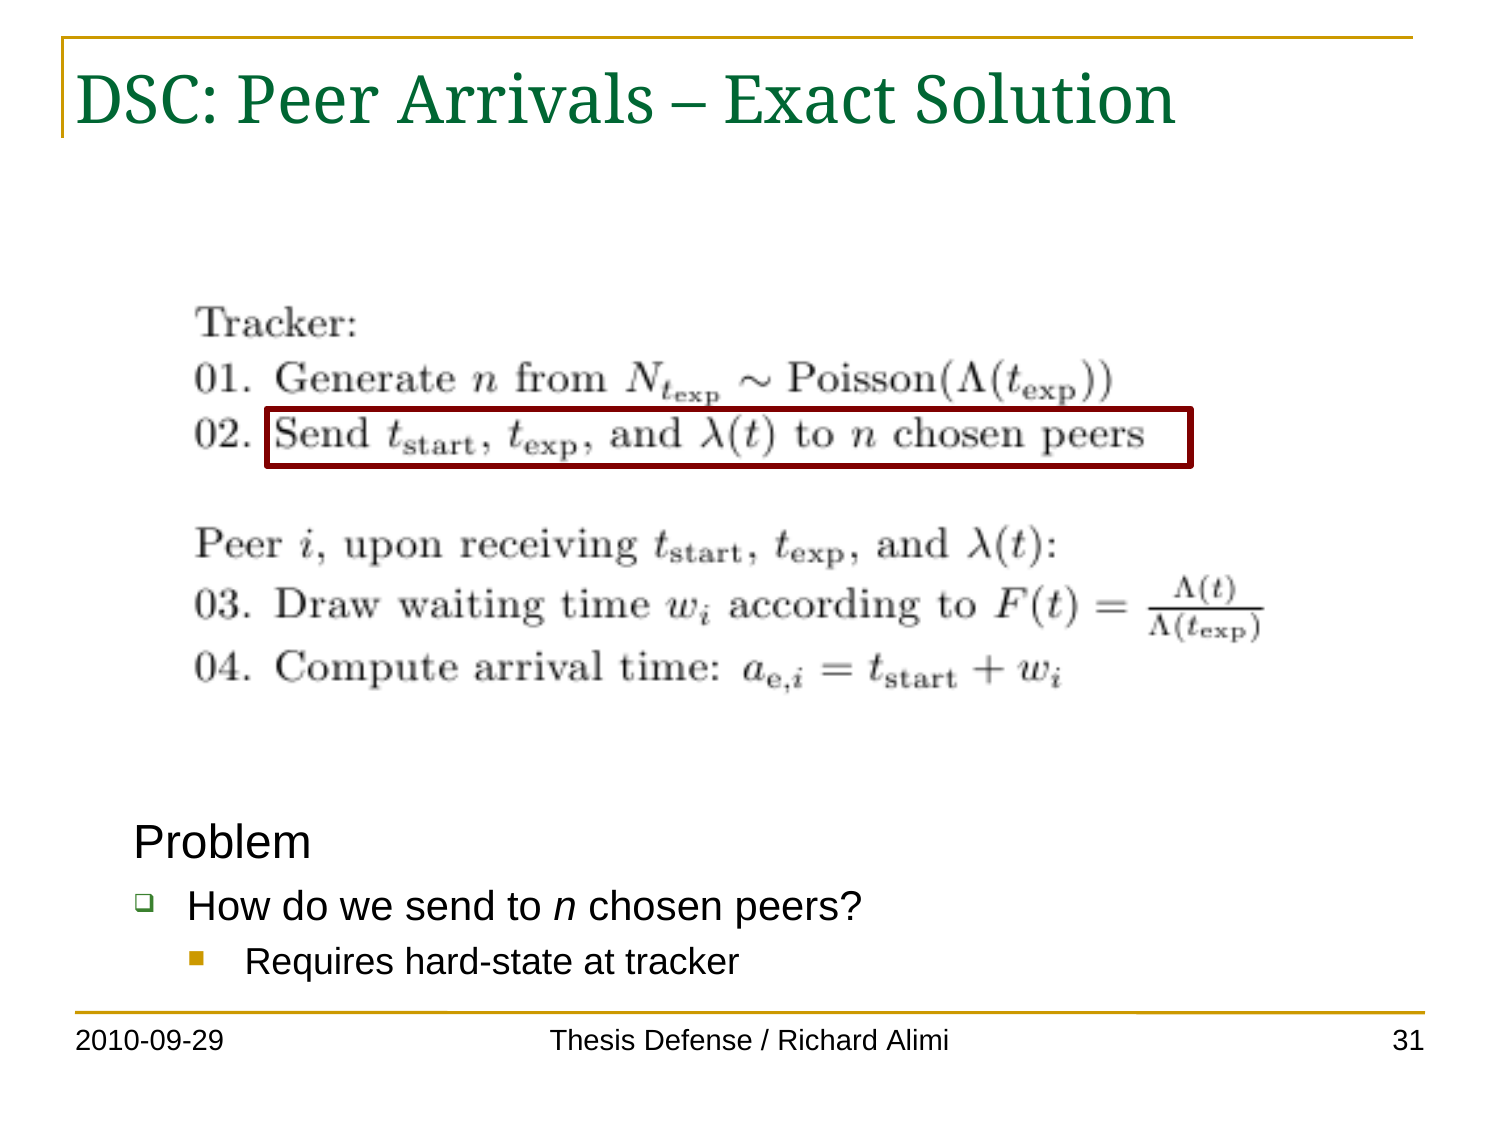

# DSC: Peer Arrivals – Exact Solution
Problem
How do we send to n chosen peers?
Requires hard-state at tracker
2010-09-29
Thesis Defense / Richard Alimi
31